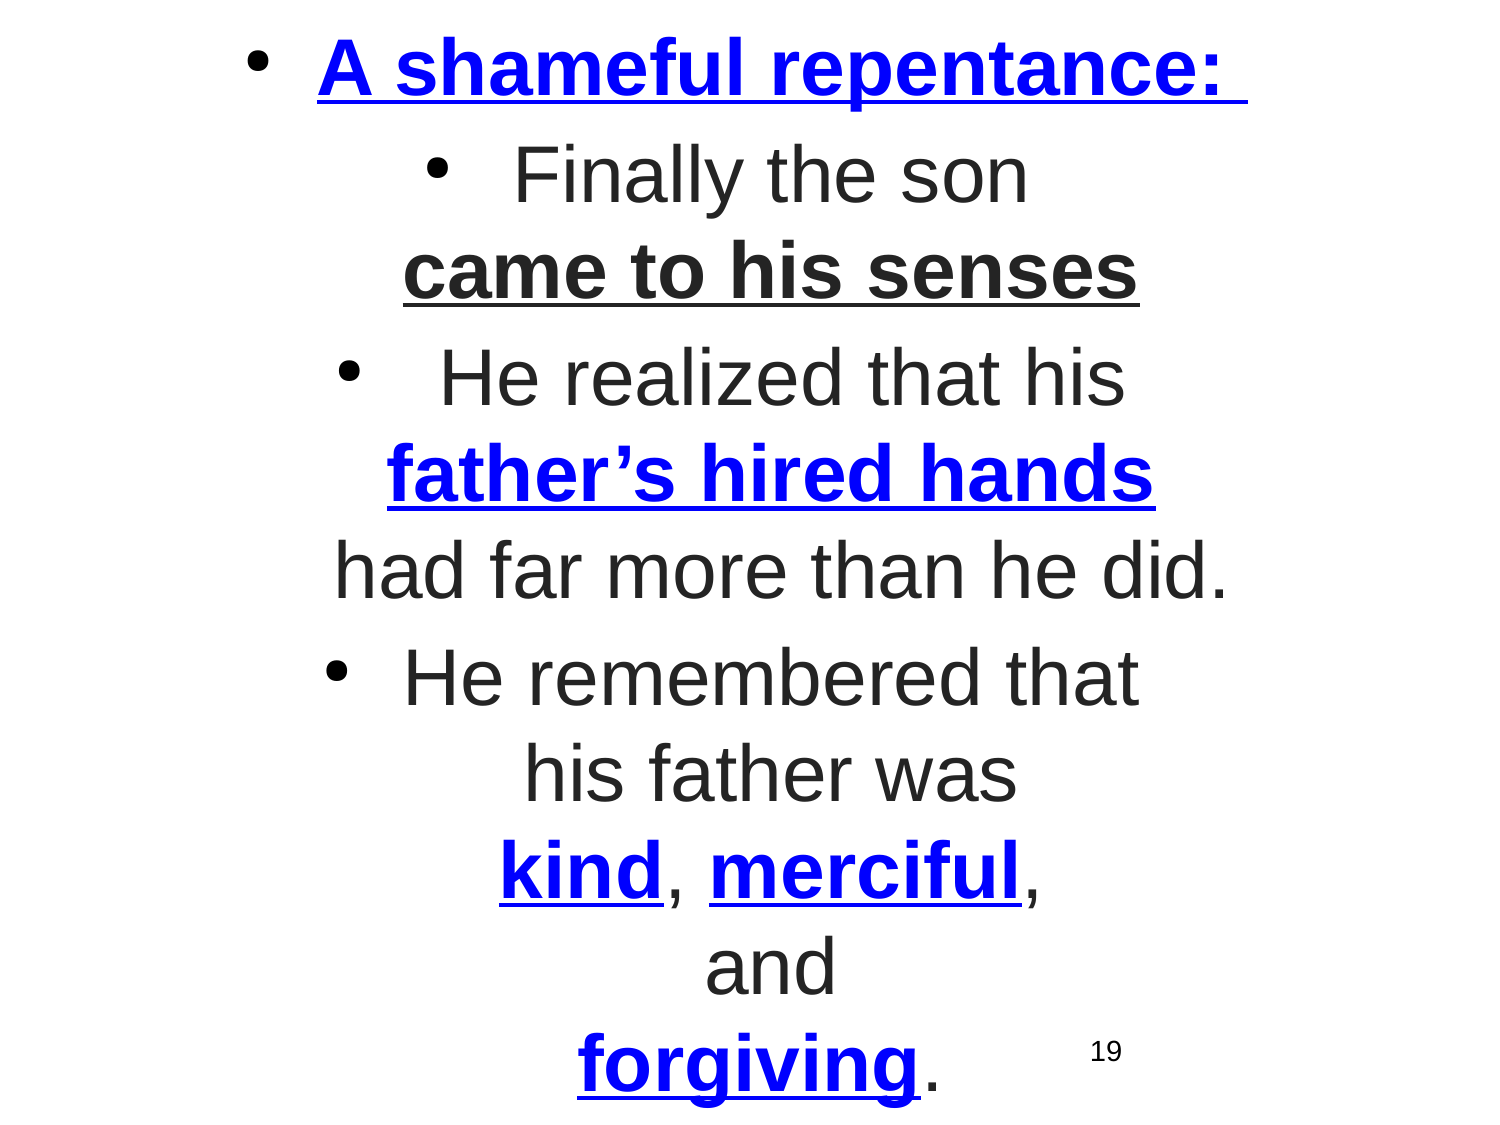

# A shameful repentance:
Finally the son
came to his senses
 He realized that his
father’s hired hands
had far more than he did.
He remembered that
his father was
kind, merciful,
and
forgiving.
19